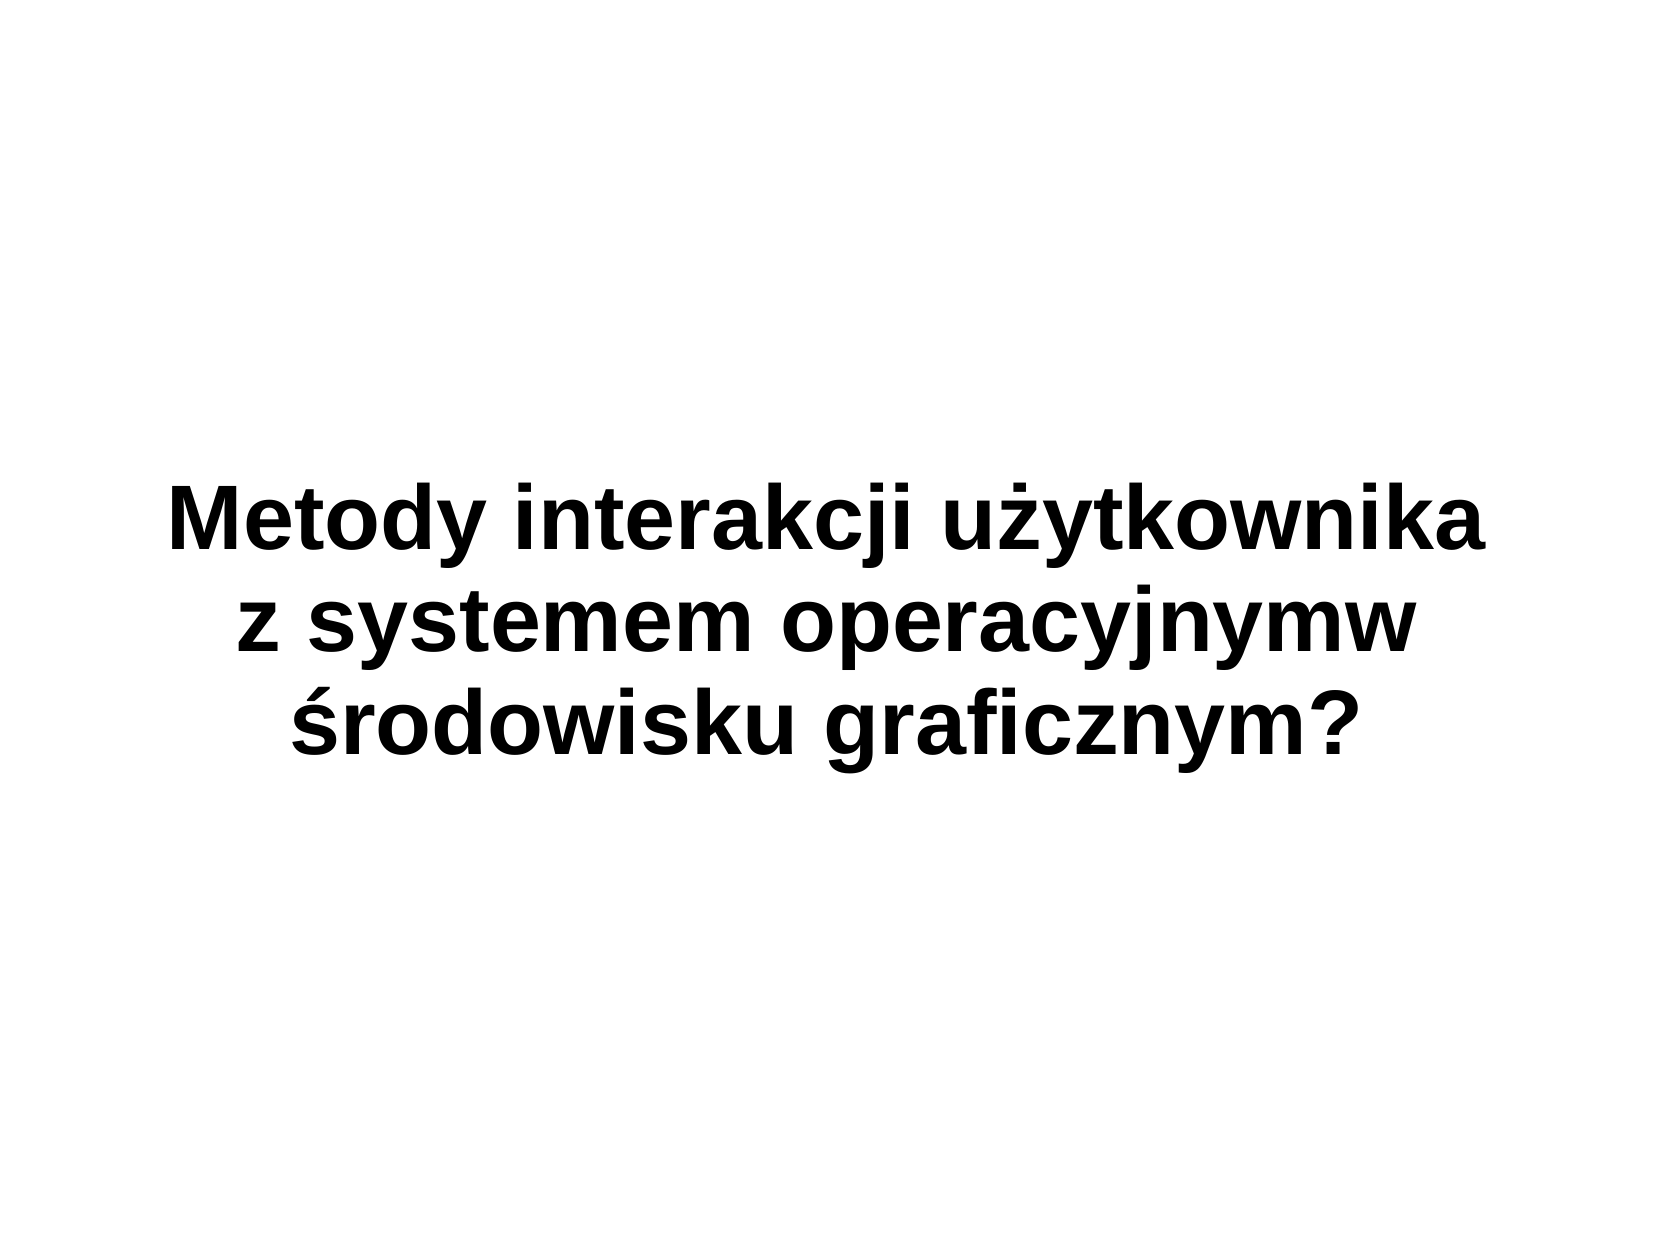

# Metody interakcji użytkownika z systemem operacyjnymw środowisku graficznym?